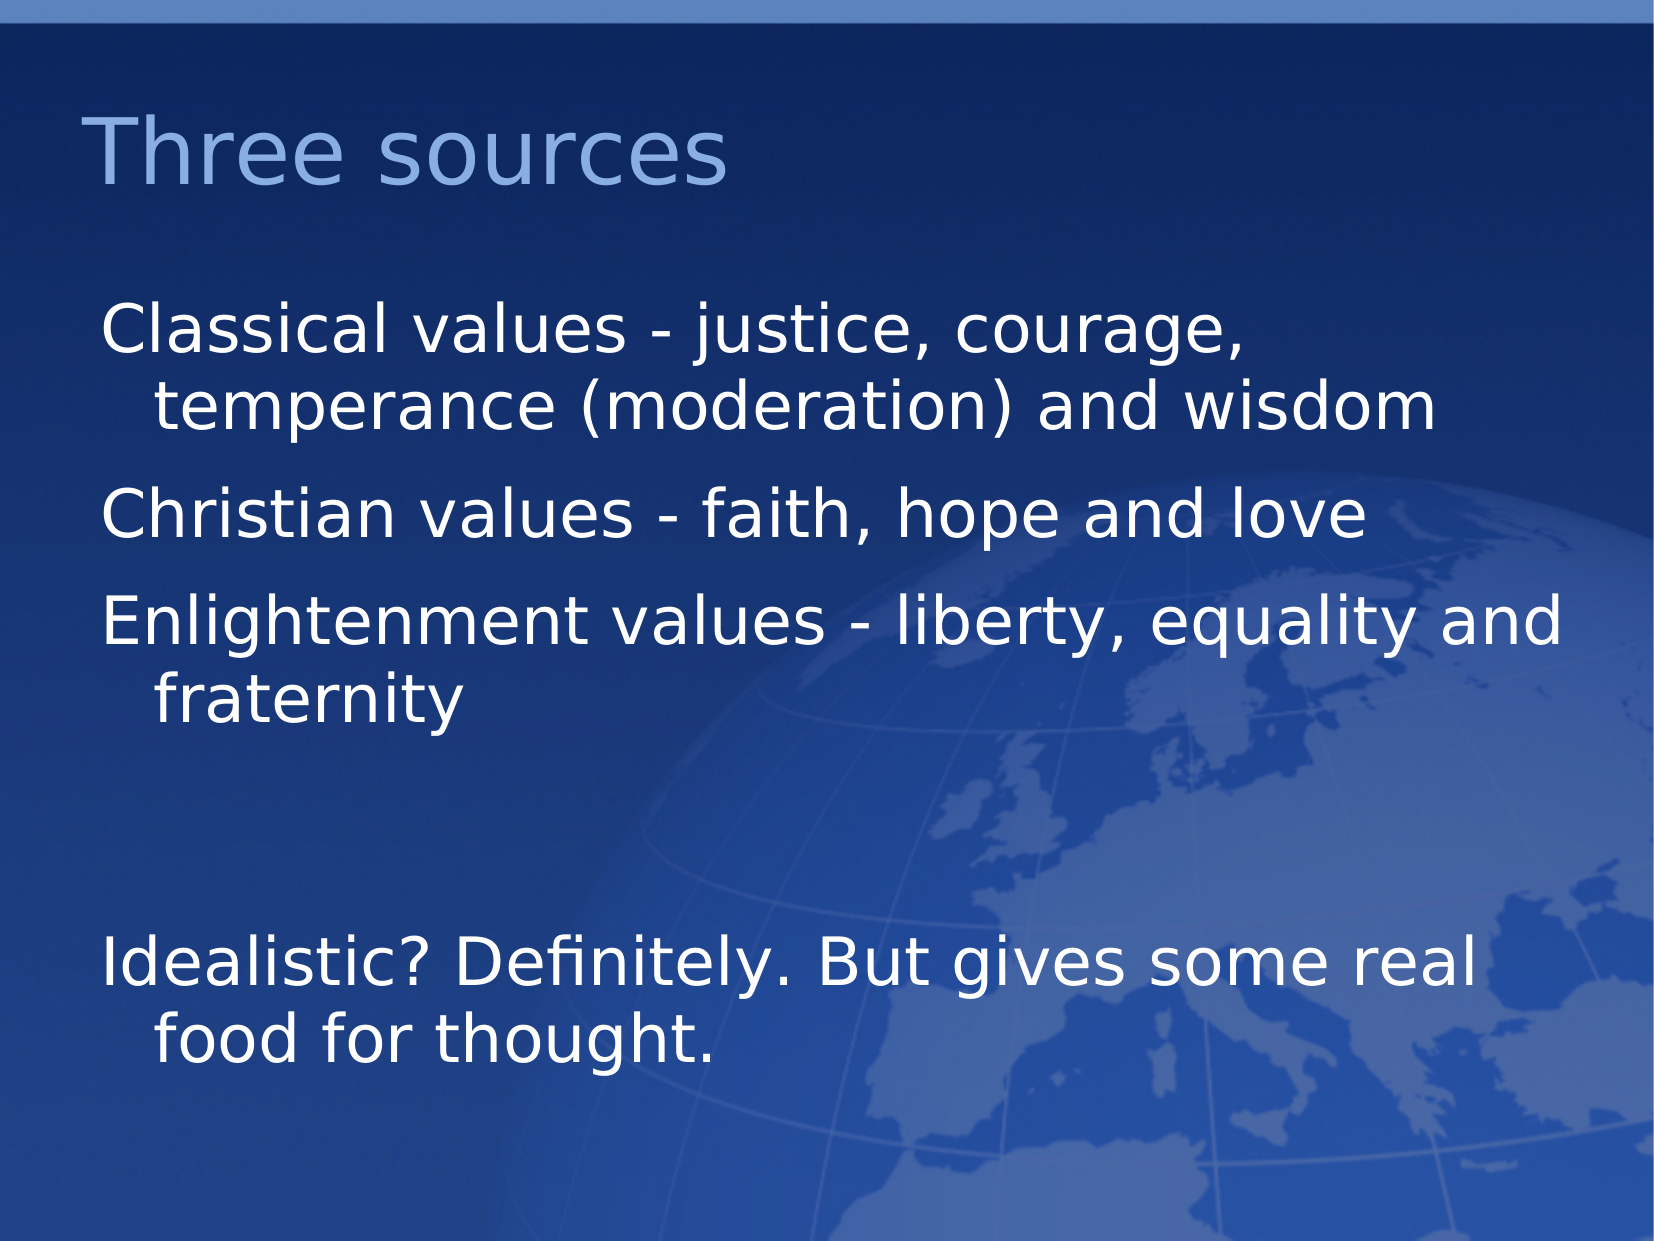

# Three sources
Classical values - justice, courage, temperance (moderation) and wisdom
Christian values - faith, hope and love
Enlightenment values - liberty, equality and fraternity
Idealistic? Definitely. But gives some real food for thought.